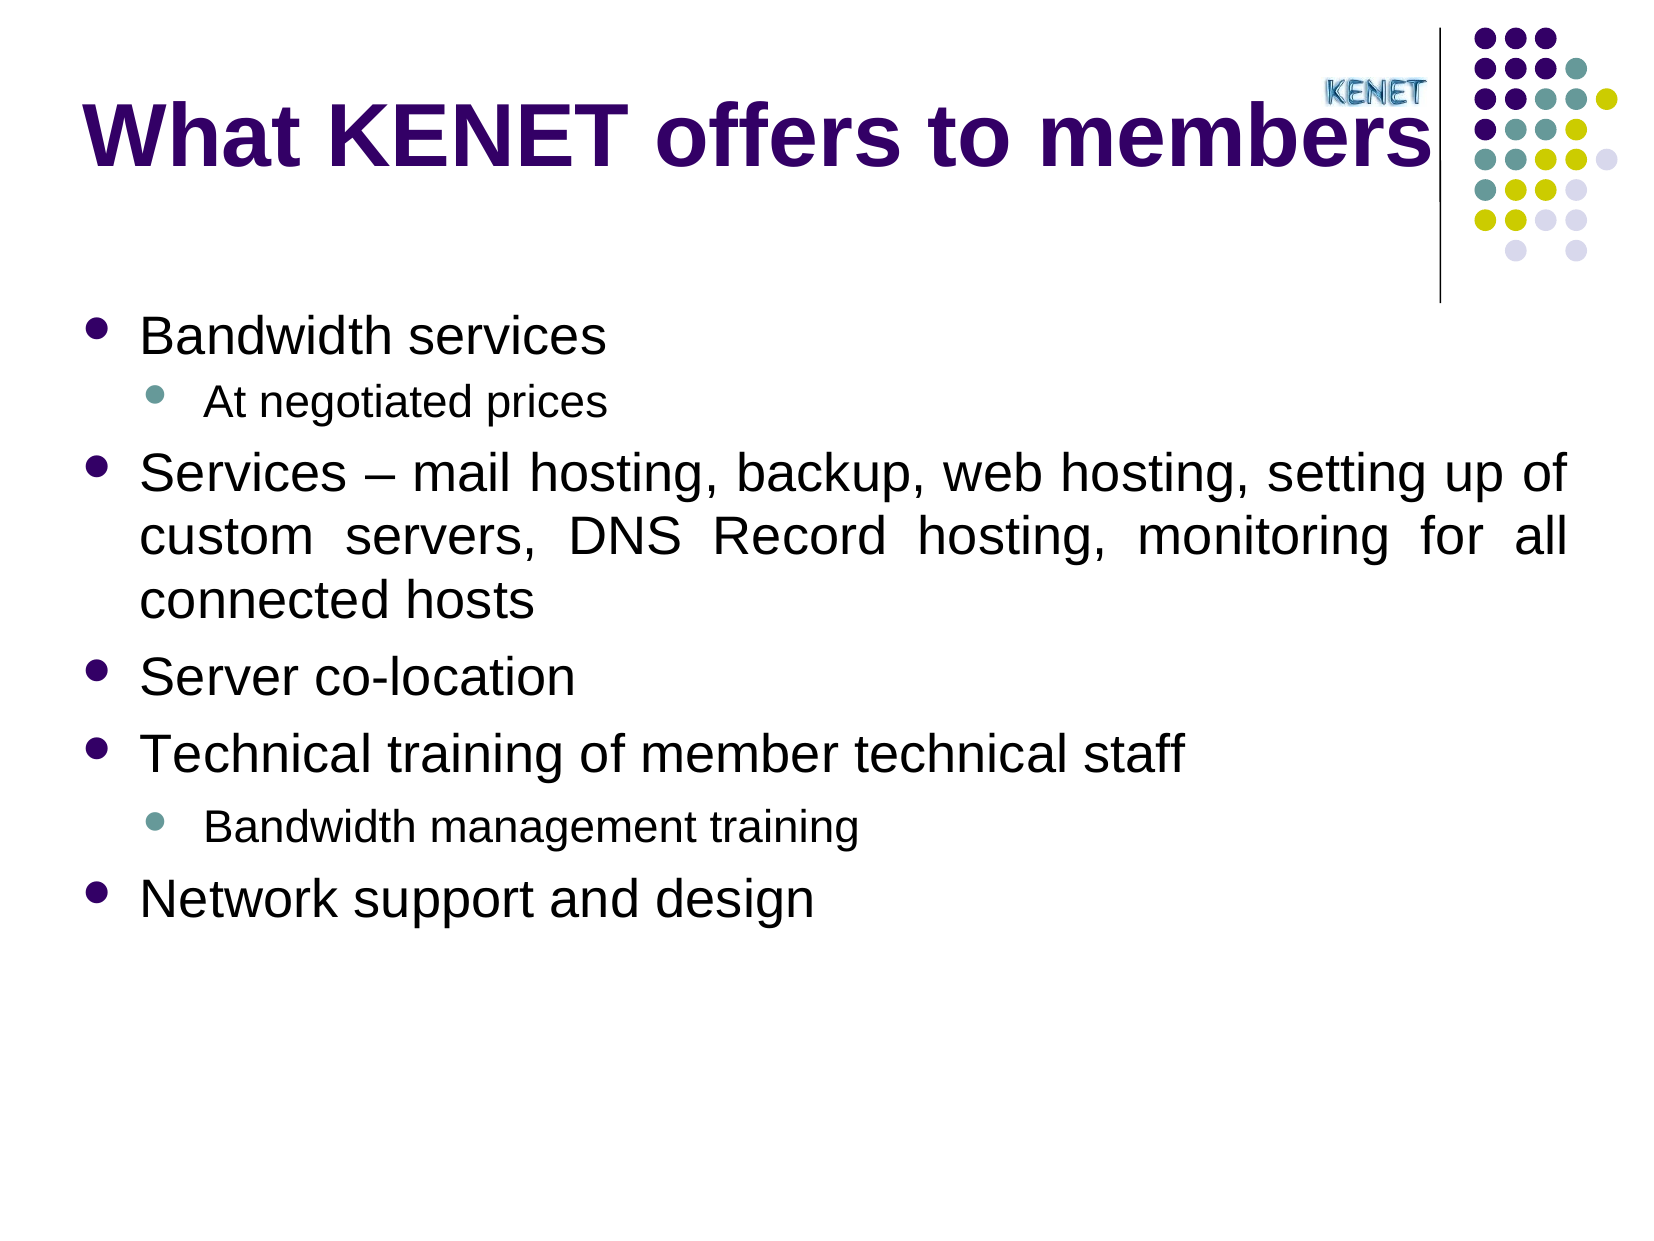

What KENET offers to members
Bandwidth services
At negotiated prices
Services – mail hosting, backup, web hosting, setting up of custom servers, DNS Record hosting, monitoring for all connected hosts
Server co-location
Technical training of member technical staff
Bandwidth management training
Network support and design